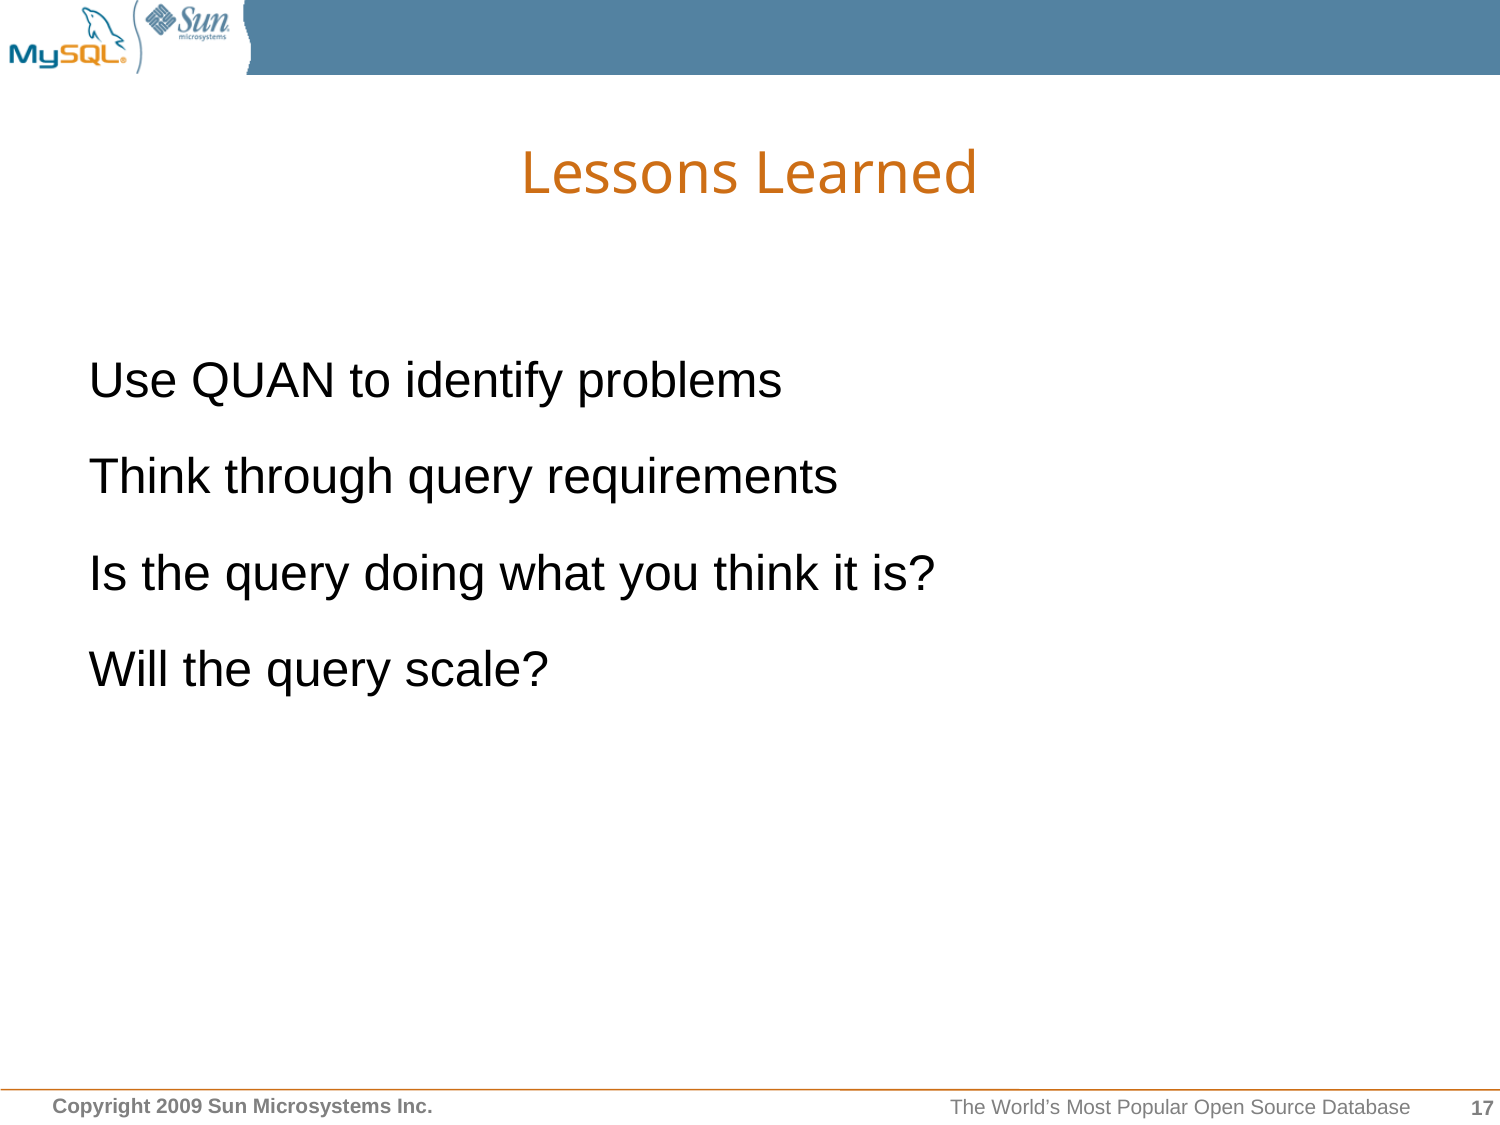

# Lessons Learned
Use QUAN to identify problems
Think through query requirements
Is the query doing what you think it is?
Will the query scale?